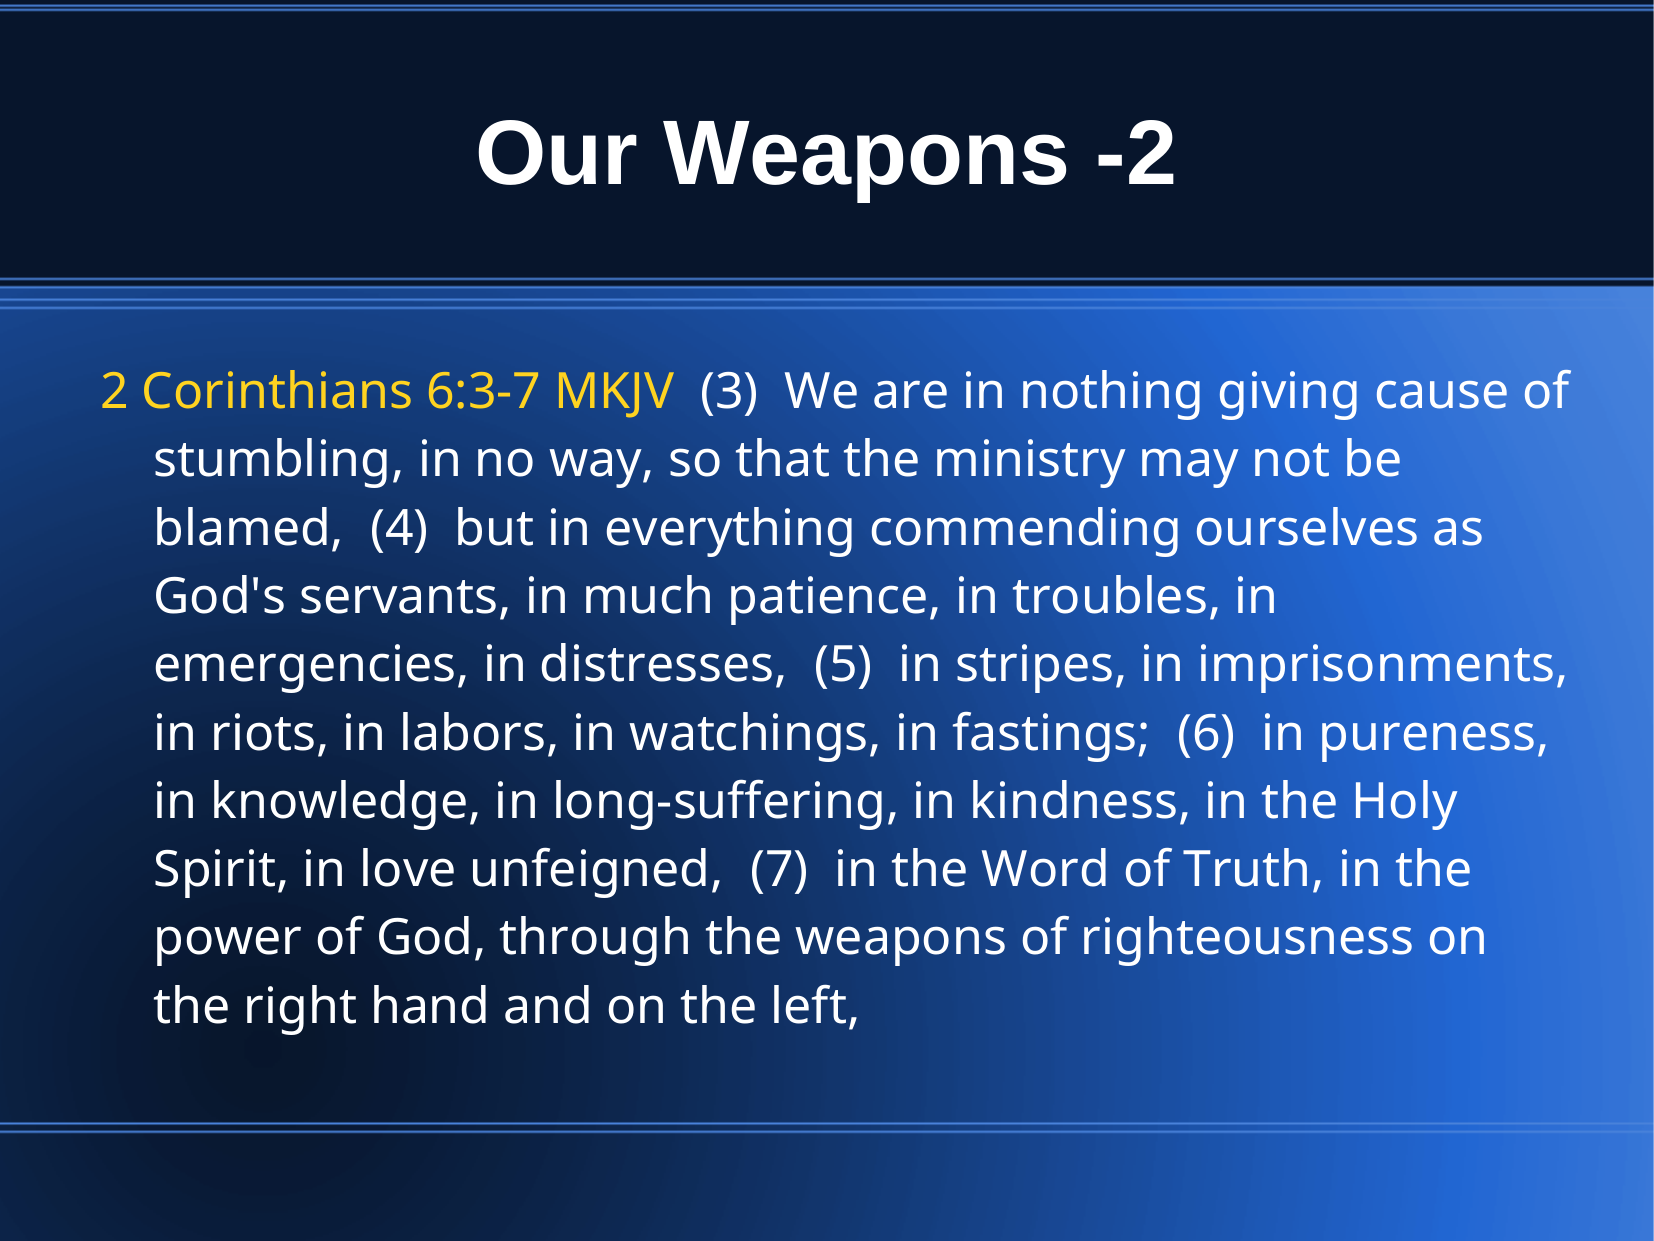

# Our Weapons -2
2 Corinthians 6:3-7 MKJV (3) We are in nothing giving cause of stumbling, in no way, so that the ministry may not be blamed, (4) but in everything commending ourselves as God's servants, in much patience, in troubles, in emergencies, in distresses, (5) in stripes, in imprisonments, in riots, in labors, in watchings, in fastings; (6) in pureness, in knowledge, in long-suffering, in kindness, in the Holy Spirit, in love unfeigned, (7) in the Word of Truth, in the power of God, through the weapons of righteousness on the right hand and on the left,